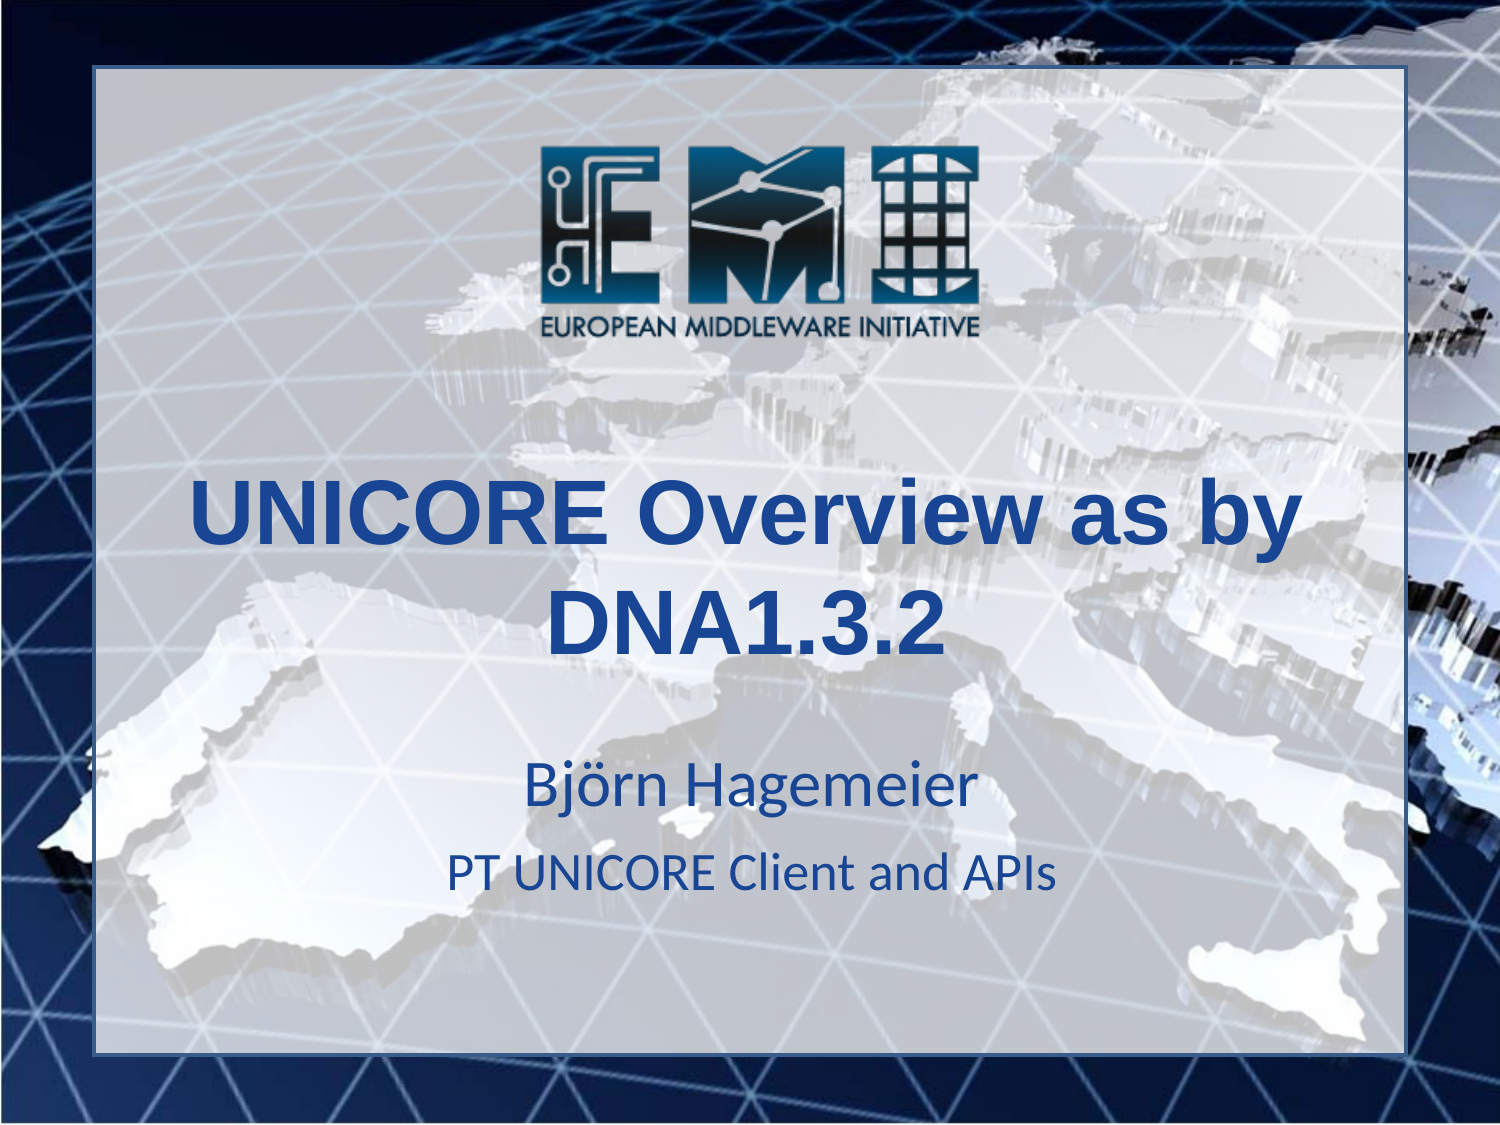

# UNICORE Overview as by DNA1.3.2
Björn Hagemeier
PT UNICORE Client and APIs